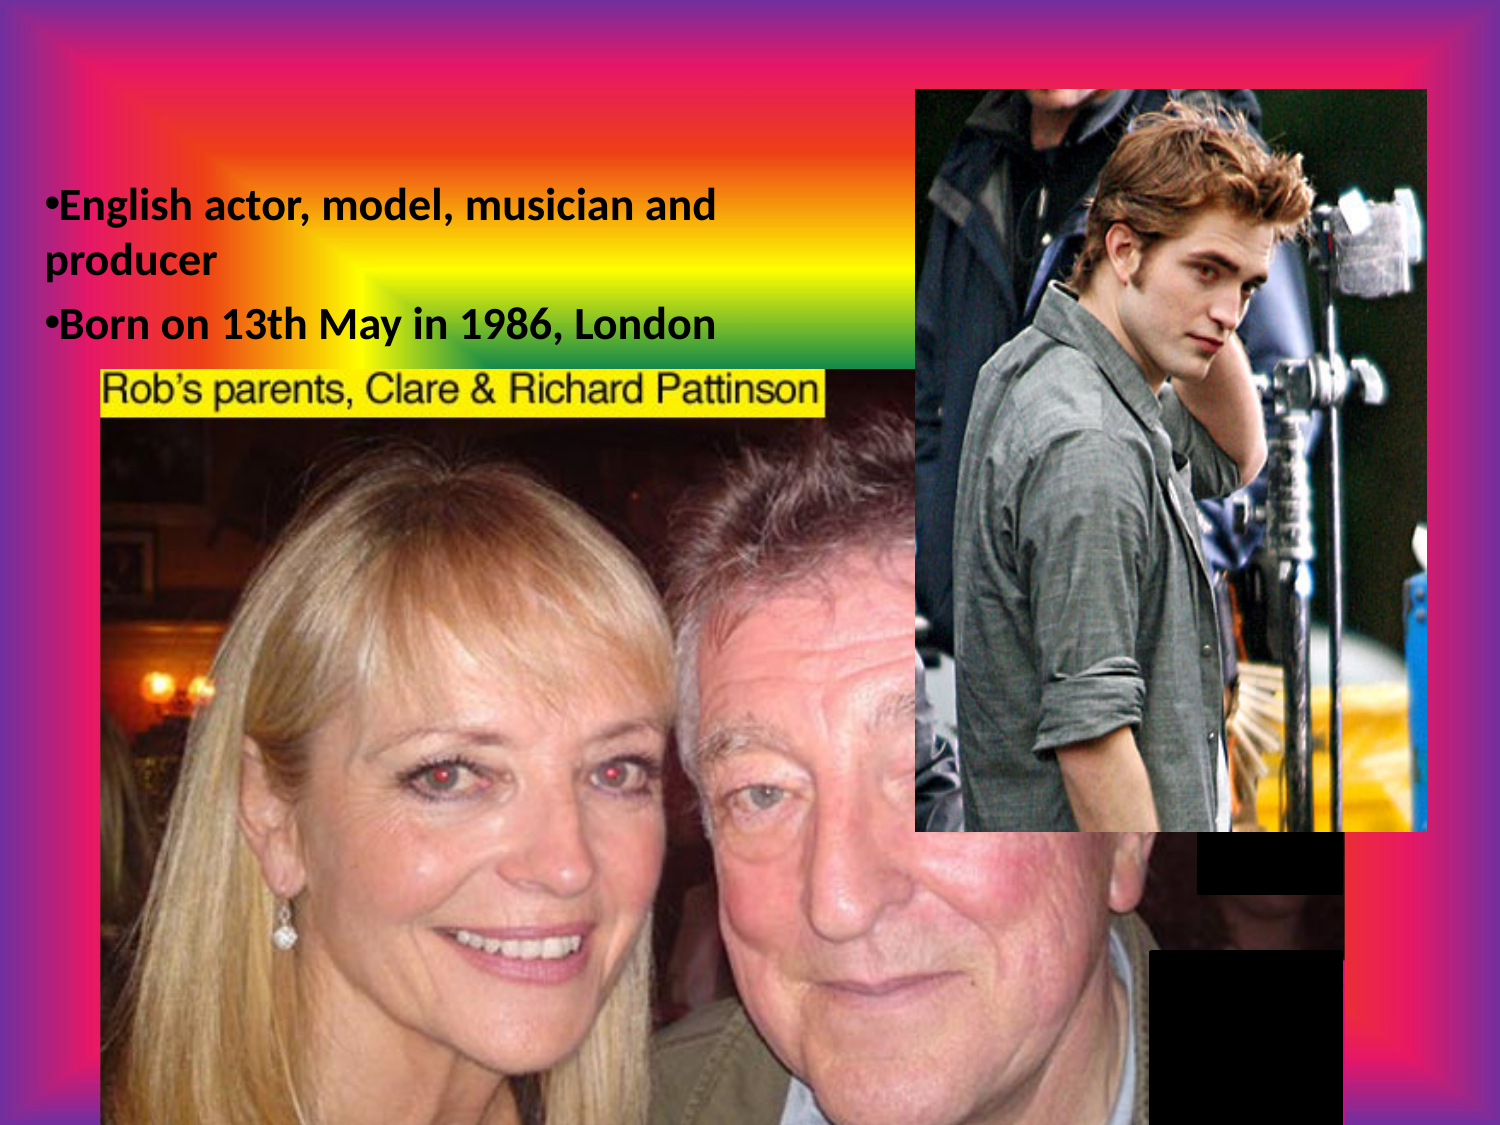

#
English actor, model, musician and producer
Born on 13th May in 1986, London